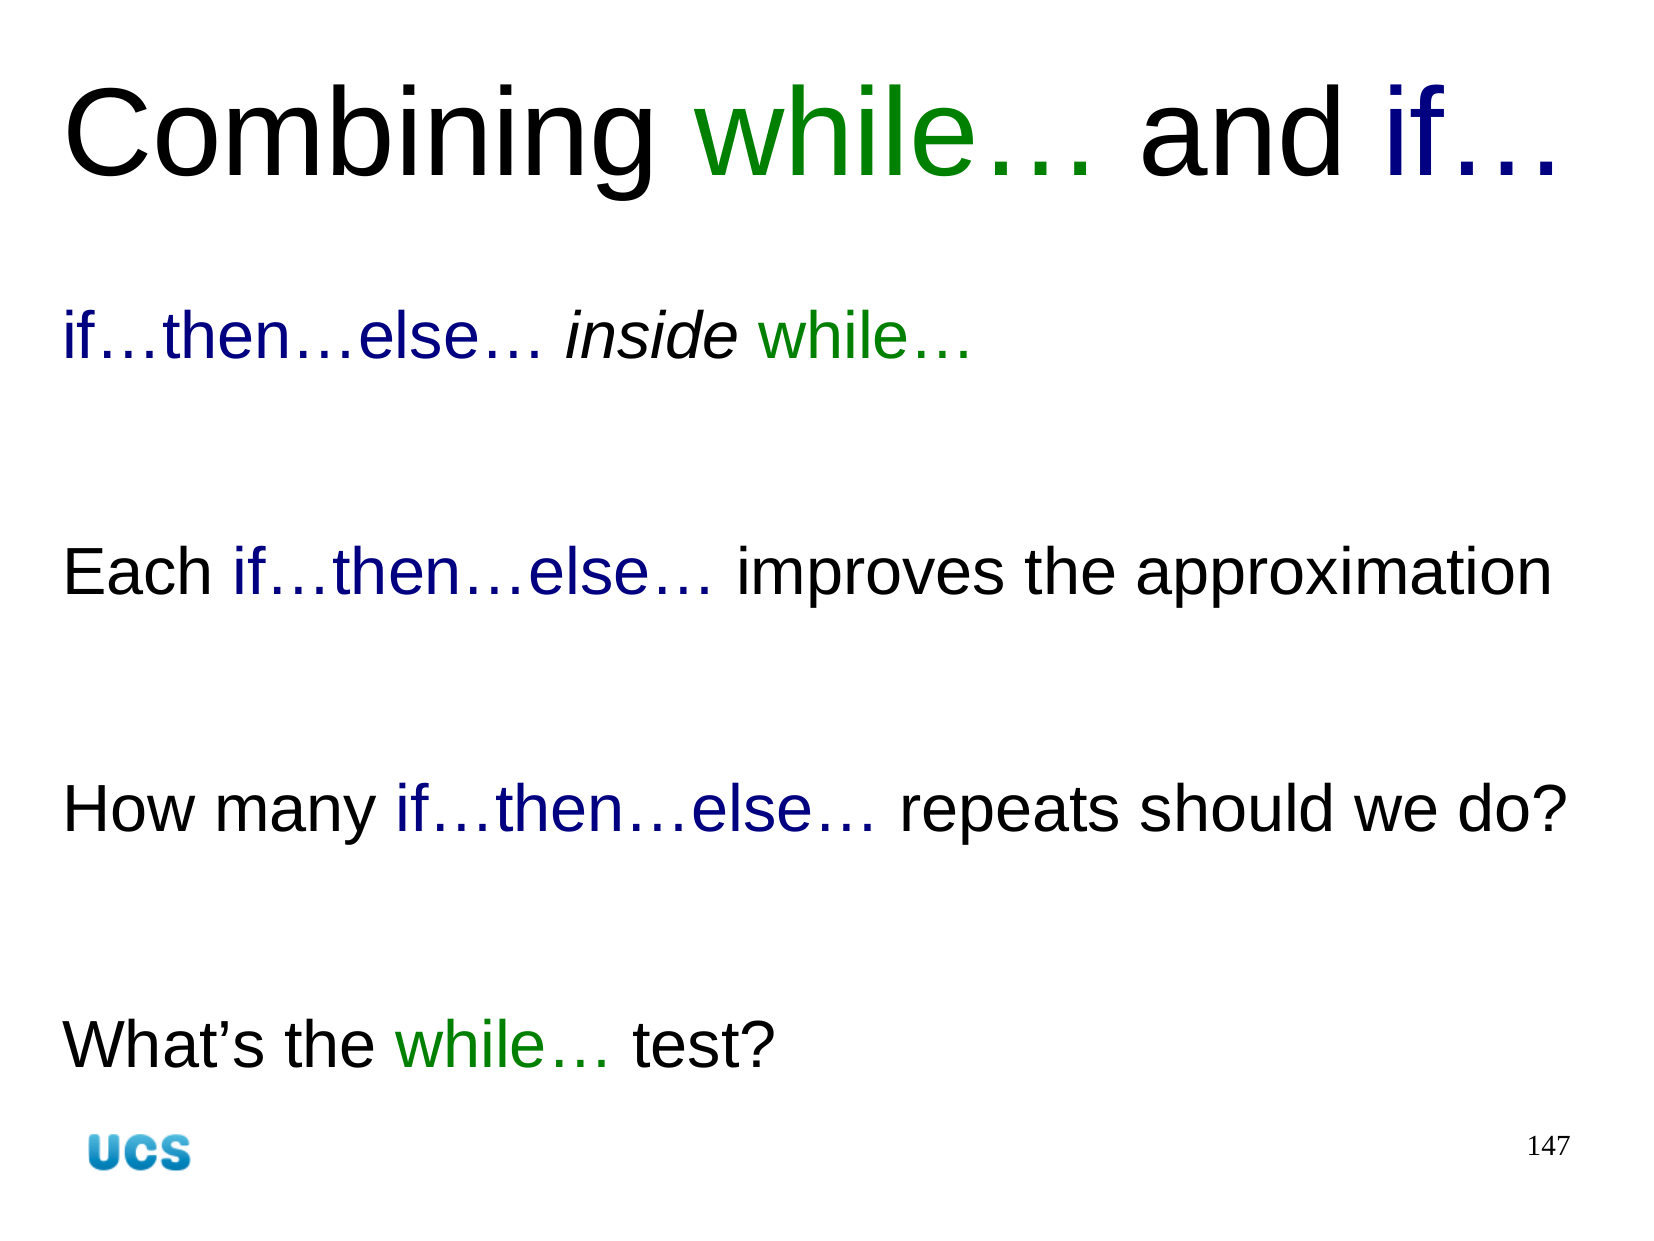

Combining while… and if…
if…then…else… inside while…
Each if…then…else… improves the approximation
How many if…then…else… repeats should we do?
What’s the while… test?
147